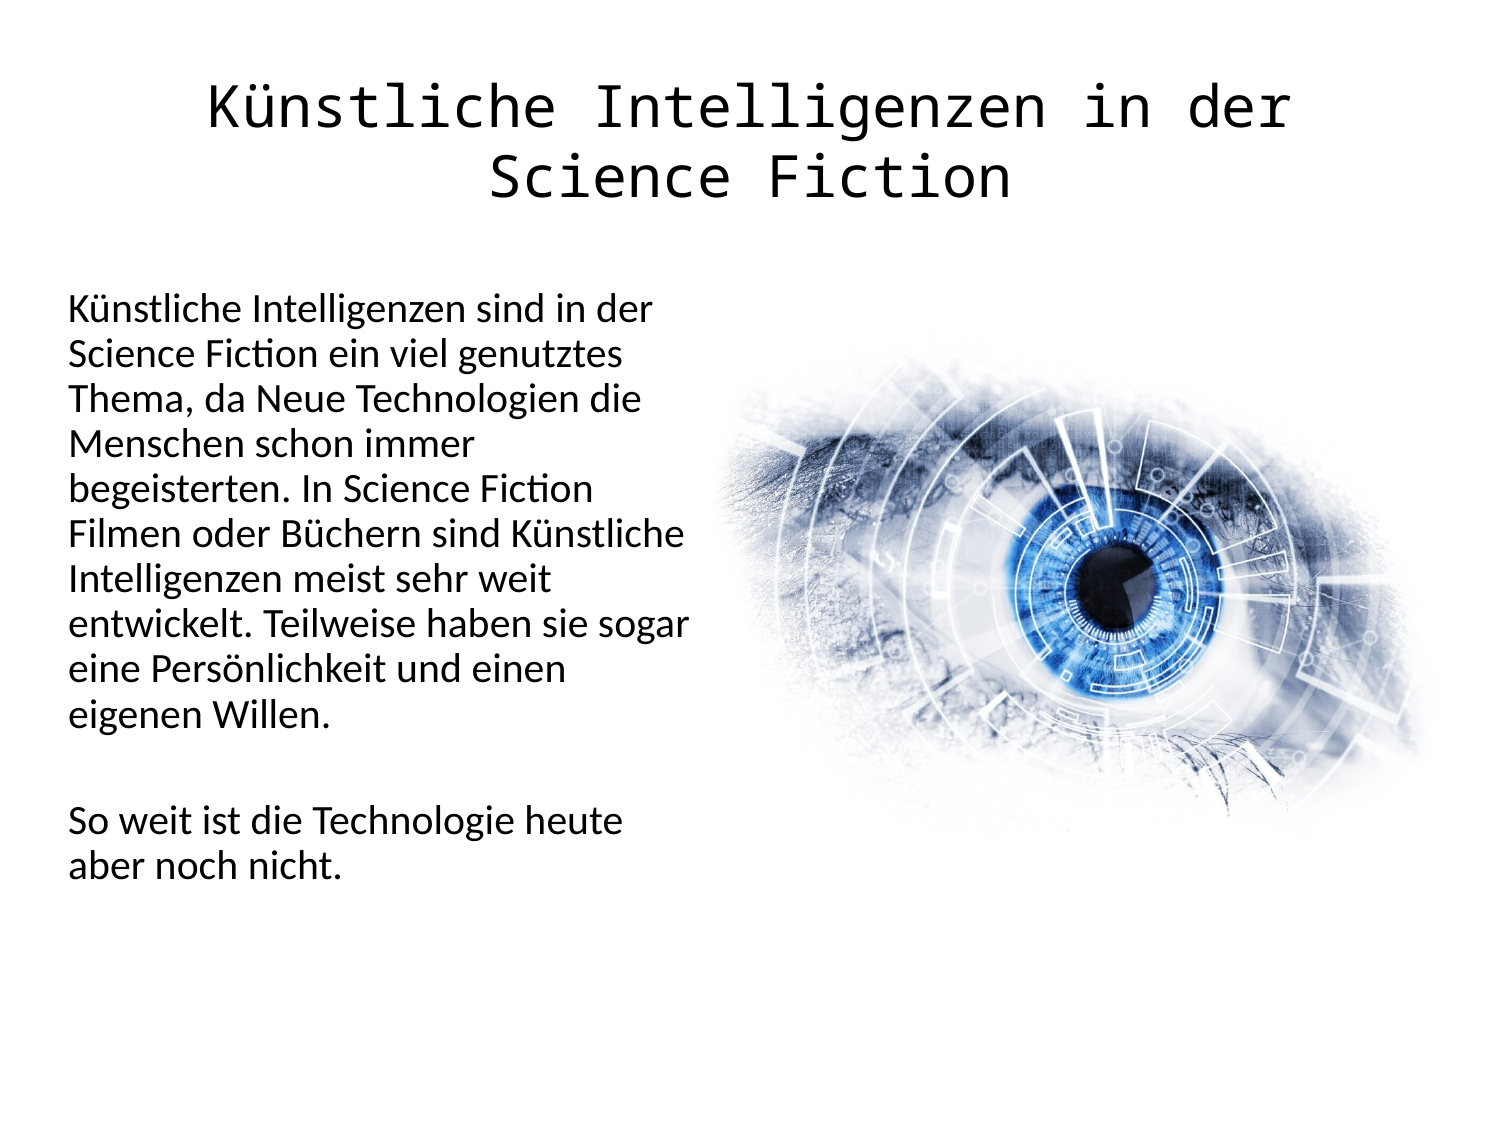

# Künstliche Intelligenzen in der Science Fiction
Künstliche Intelligenzen sind in der Science Fiction ein viel genutztes Thema, da Neue Technologien die Menschen schon immer begeisterten. In Science Fiction Filmen oder Büchern sind Künstliche Intelligenzen meist sehr weit entwickelt. Teilweise haben sie sogar eine Persönlichkeit und einen eigenen Willen.
So weit ist die Technologie heute aber noch nicht.